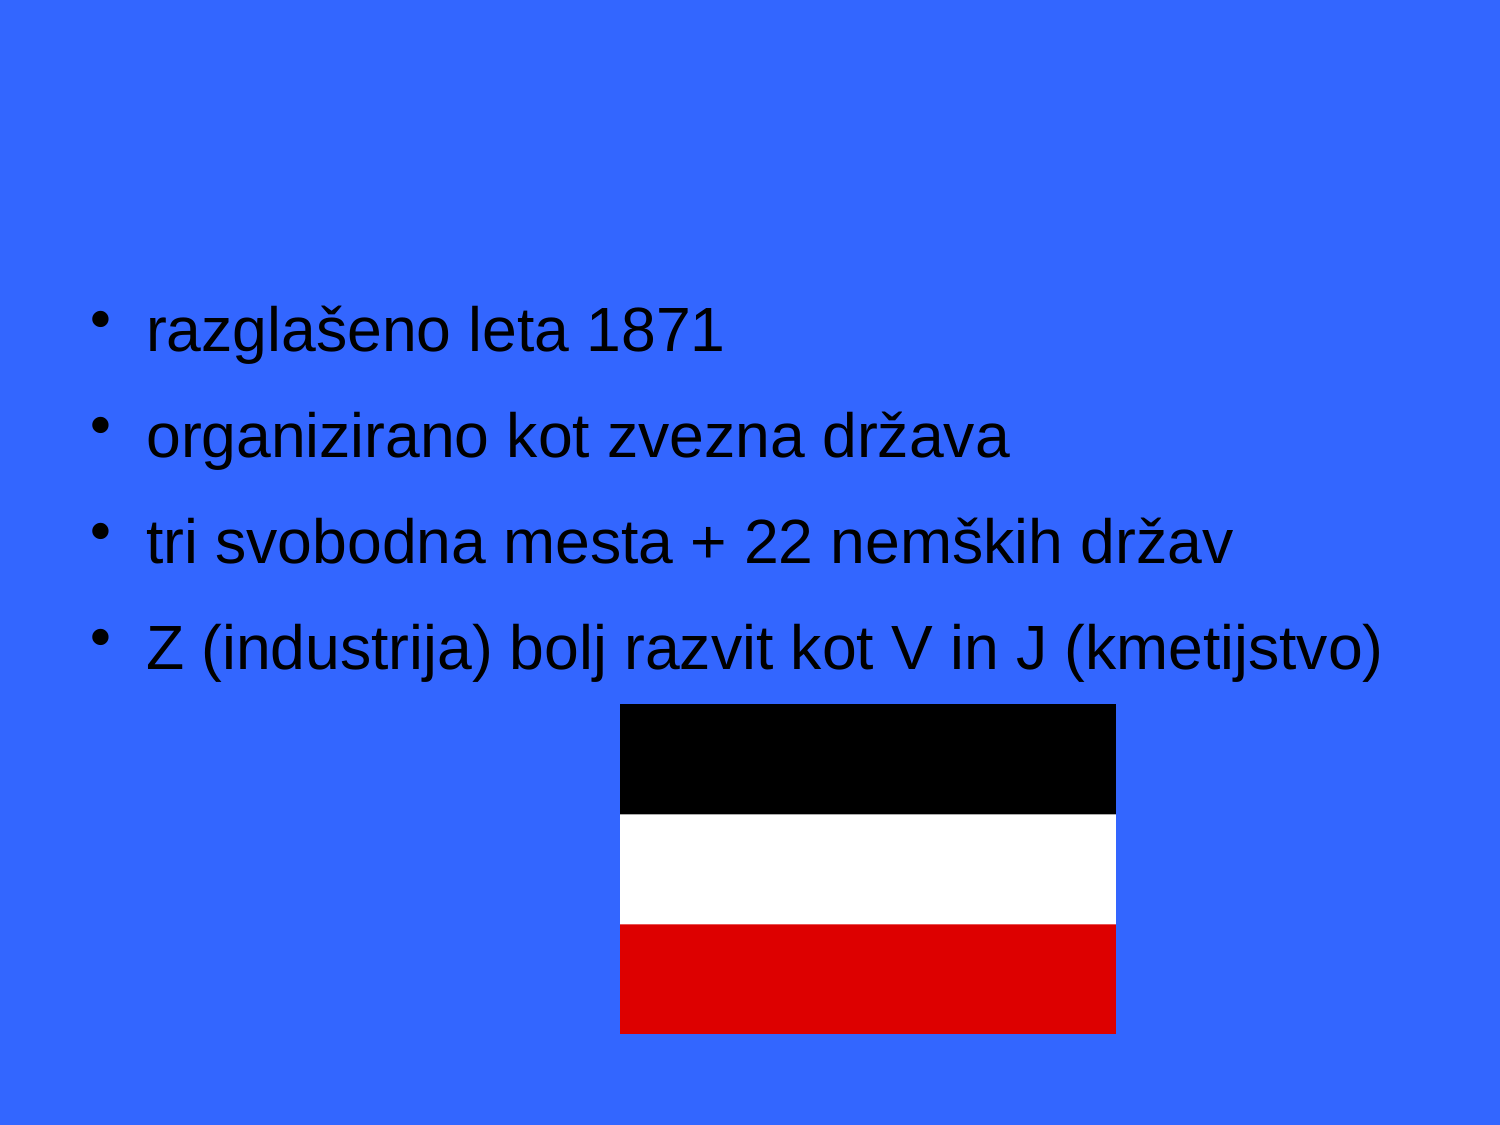

# razglašeno leta 1871
organizirano kot zvezna država
tri svobodna mesta + 22 nemških držav
Z (industrija) bolj razvit kot V in J (kmetijstvo)